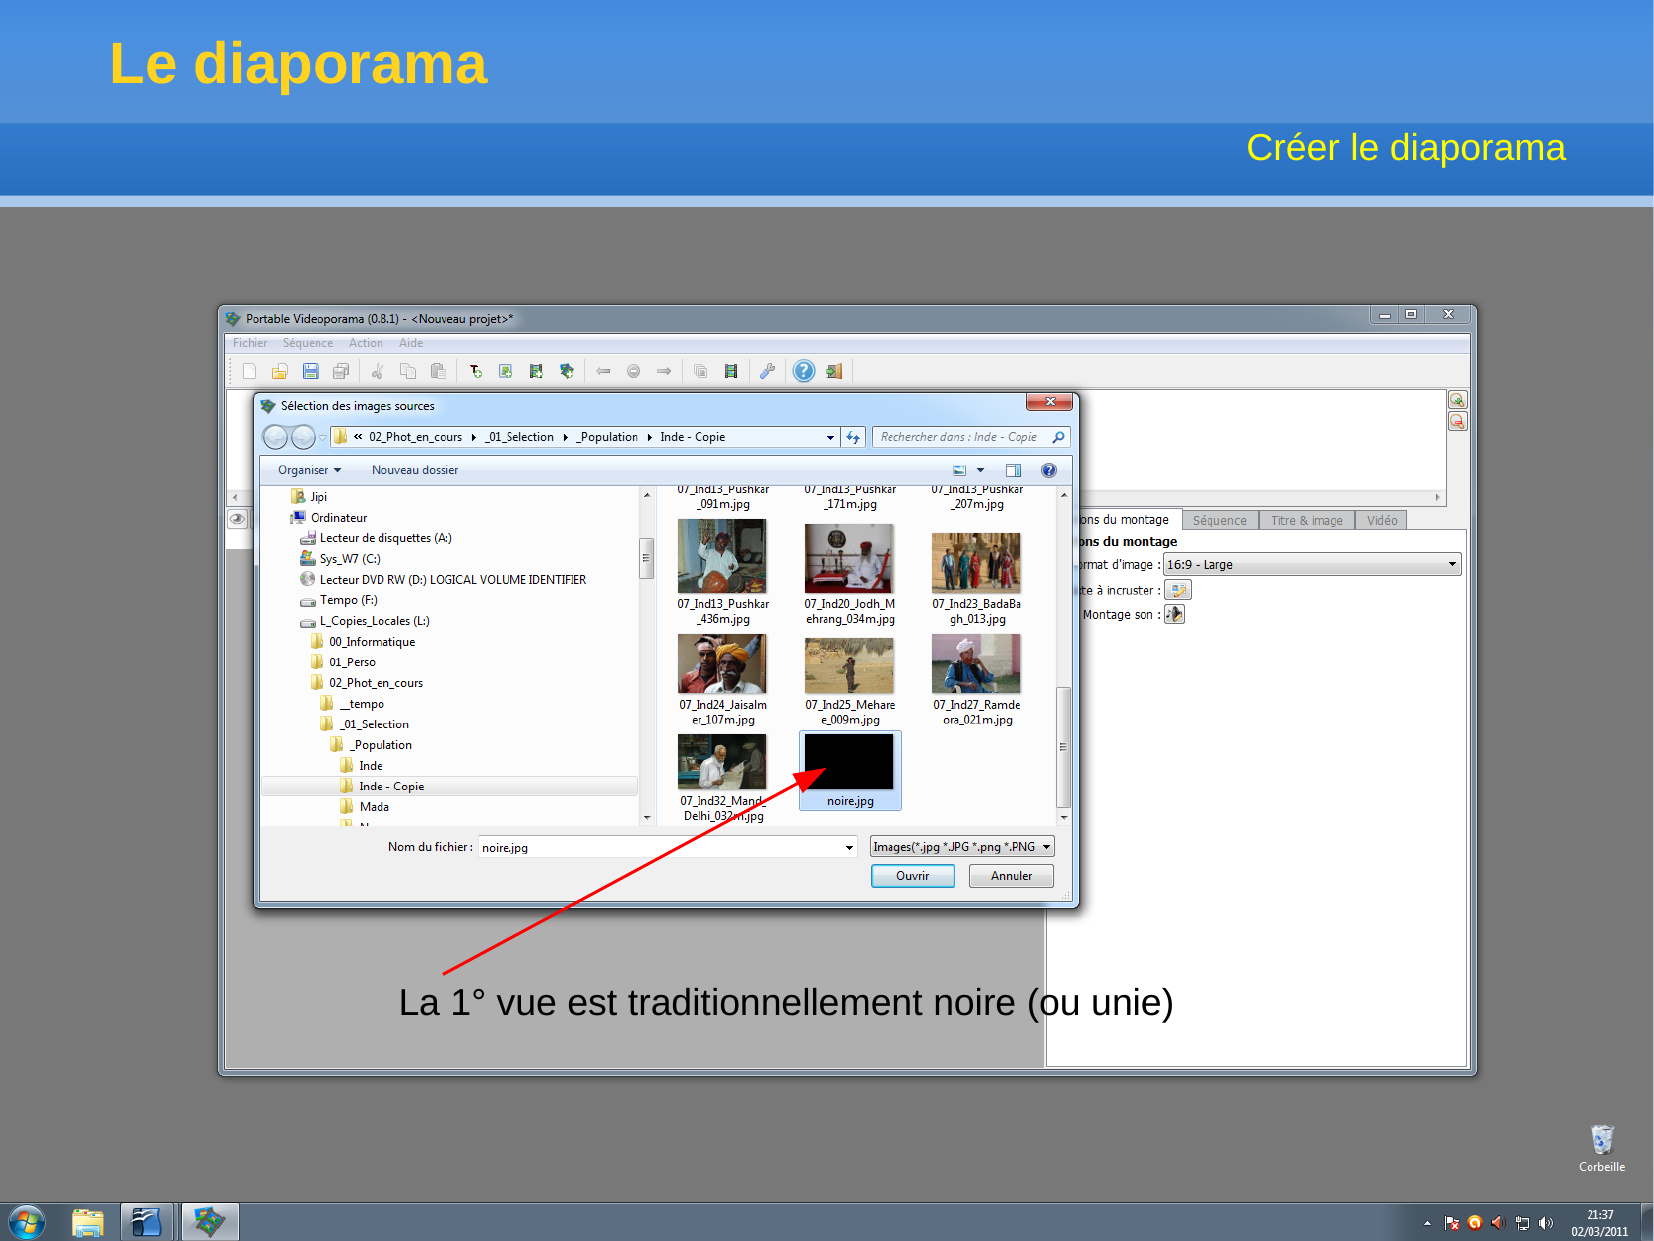

Le diaporama
 Créer le diaporama
#
La 1° vue est traditionnellement noire (ou unie)